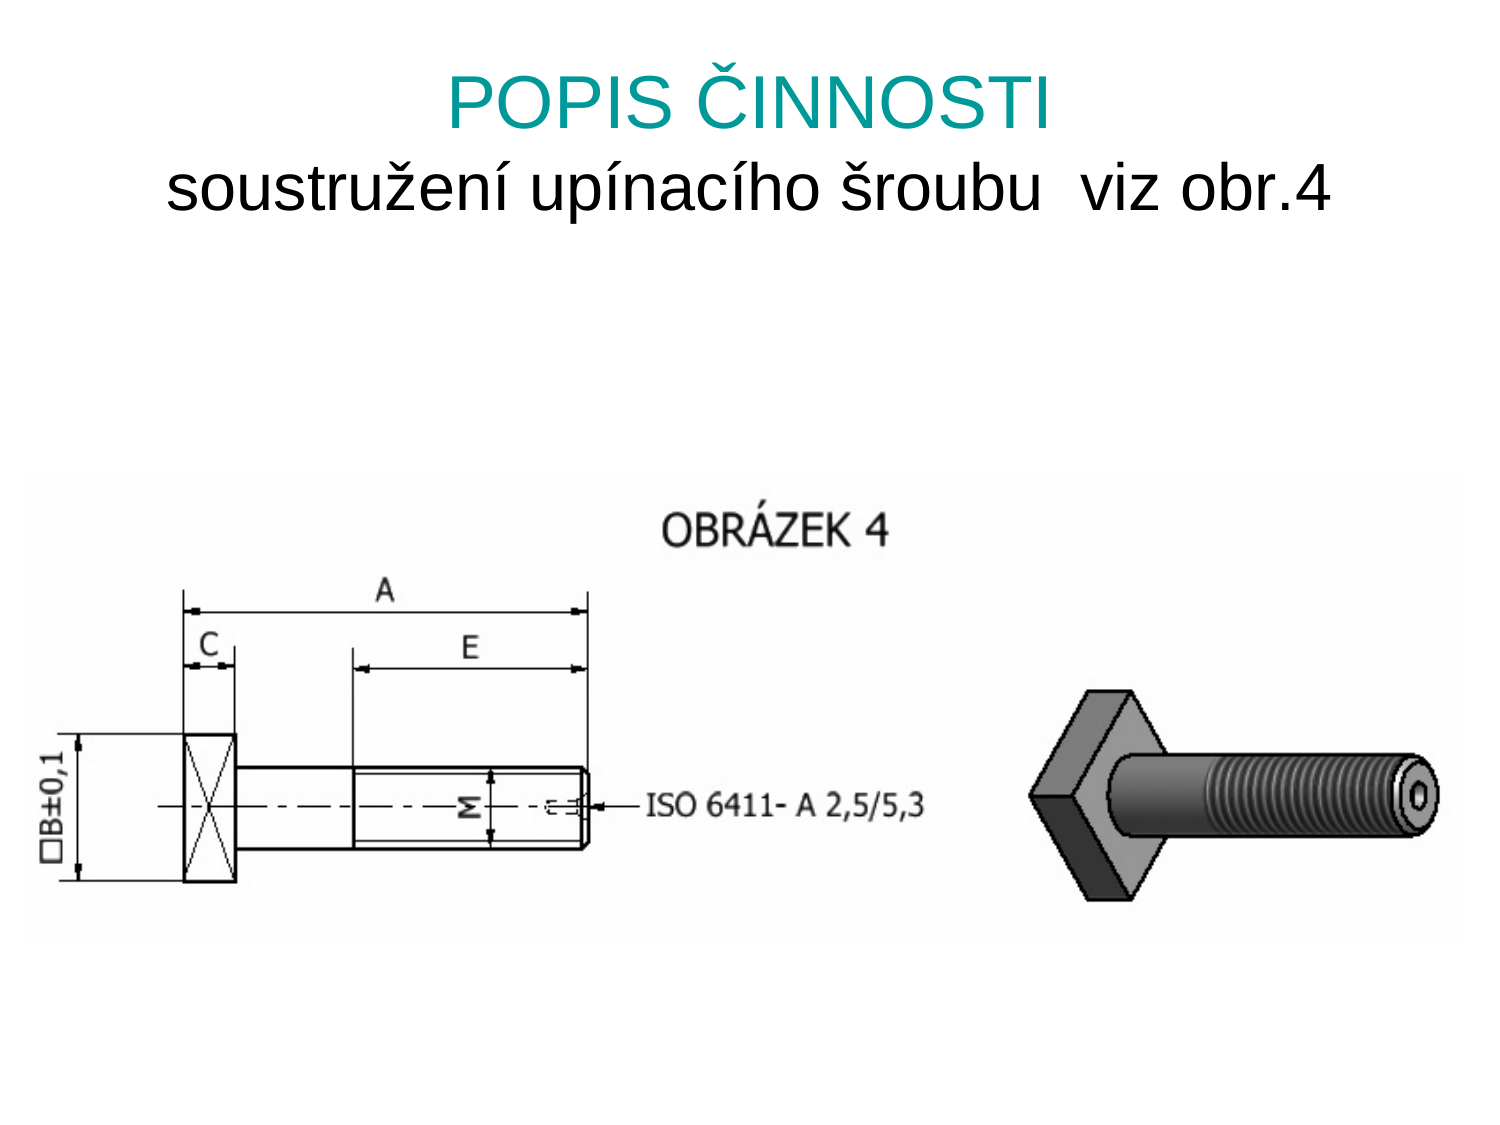

# POPIS ČINNOSTI soustružení upínacího šroubu viz obr.4